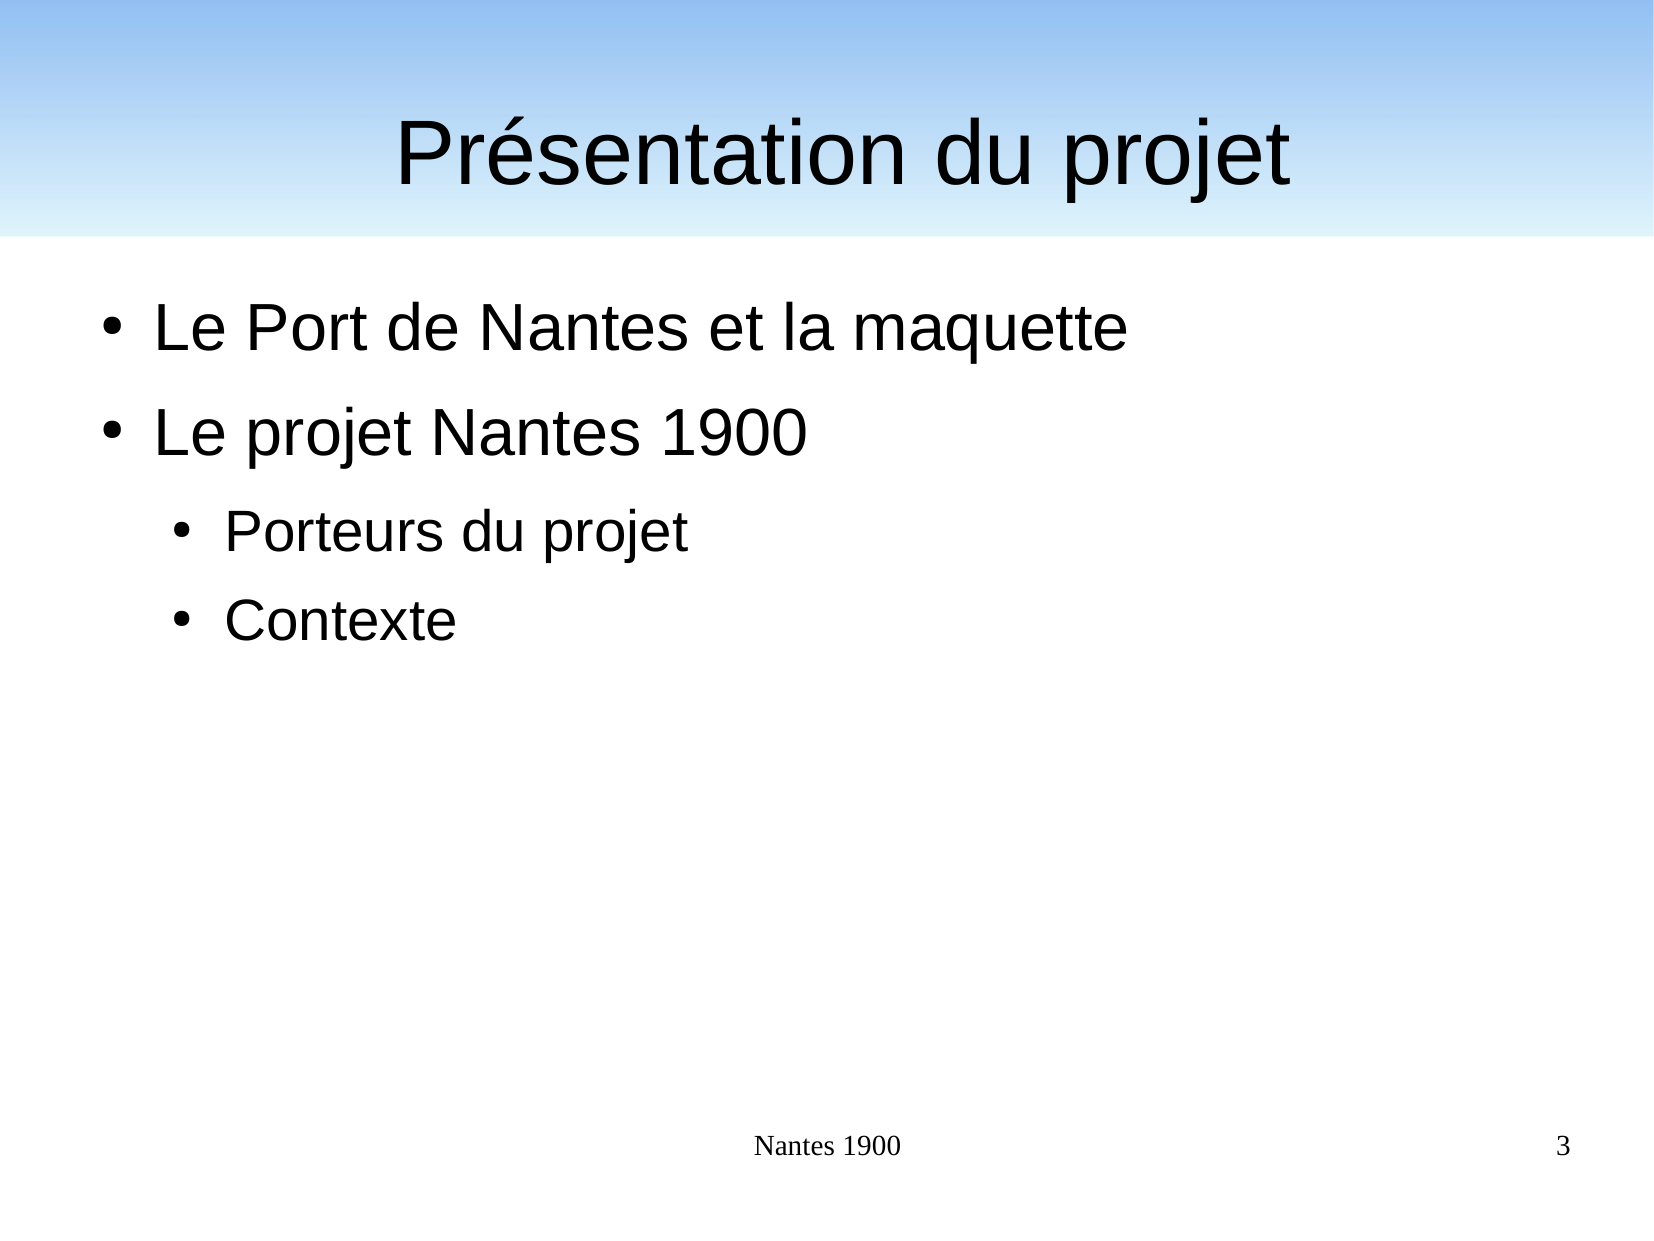

# Présentation du projet
Le Port de Nantes et la maquette
Le projet Nantes 1900
Porteurs du projet
Contexte
Nantes 1900
3